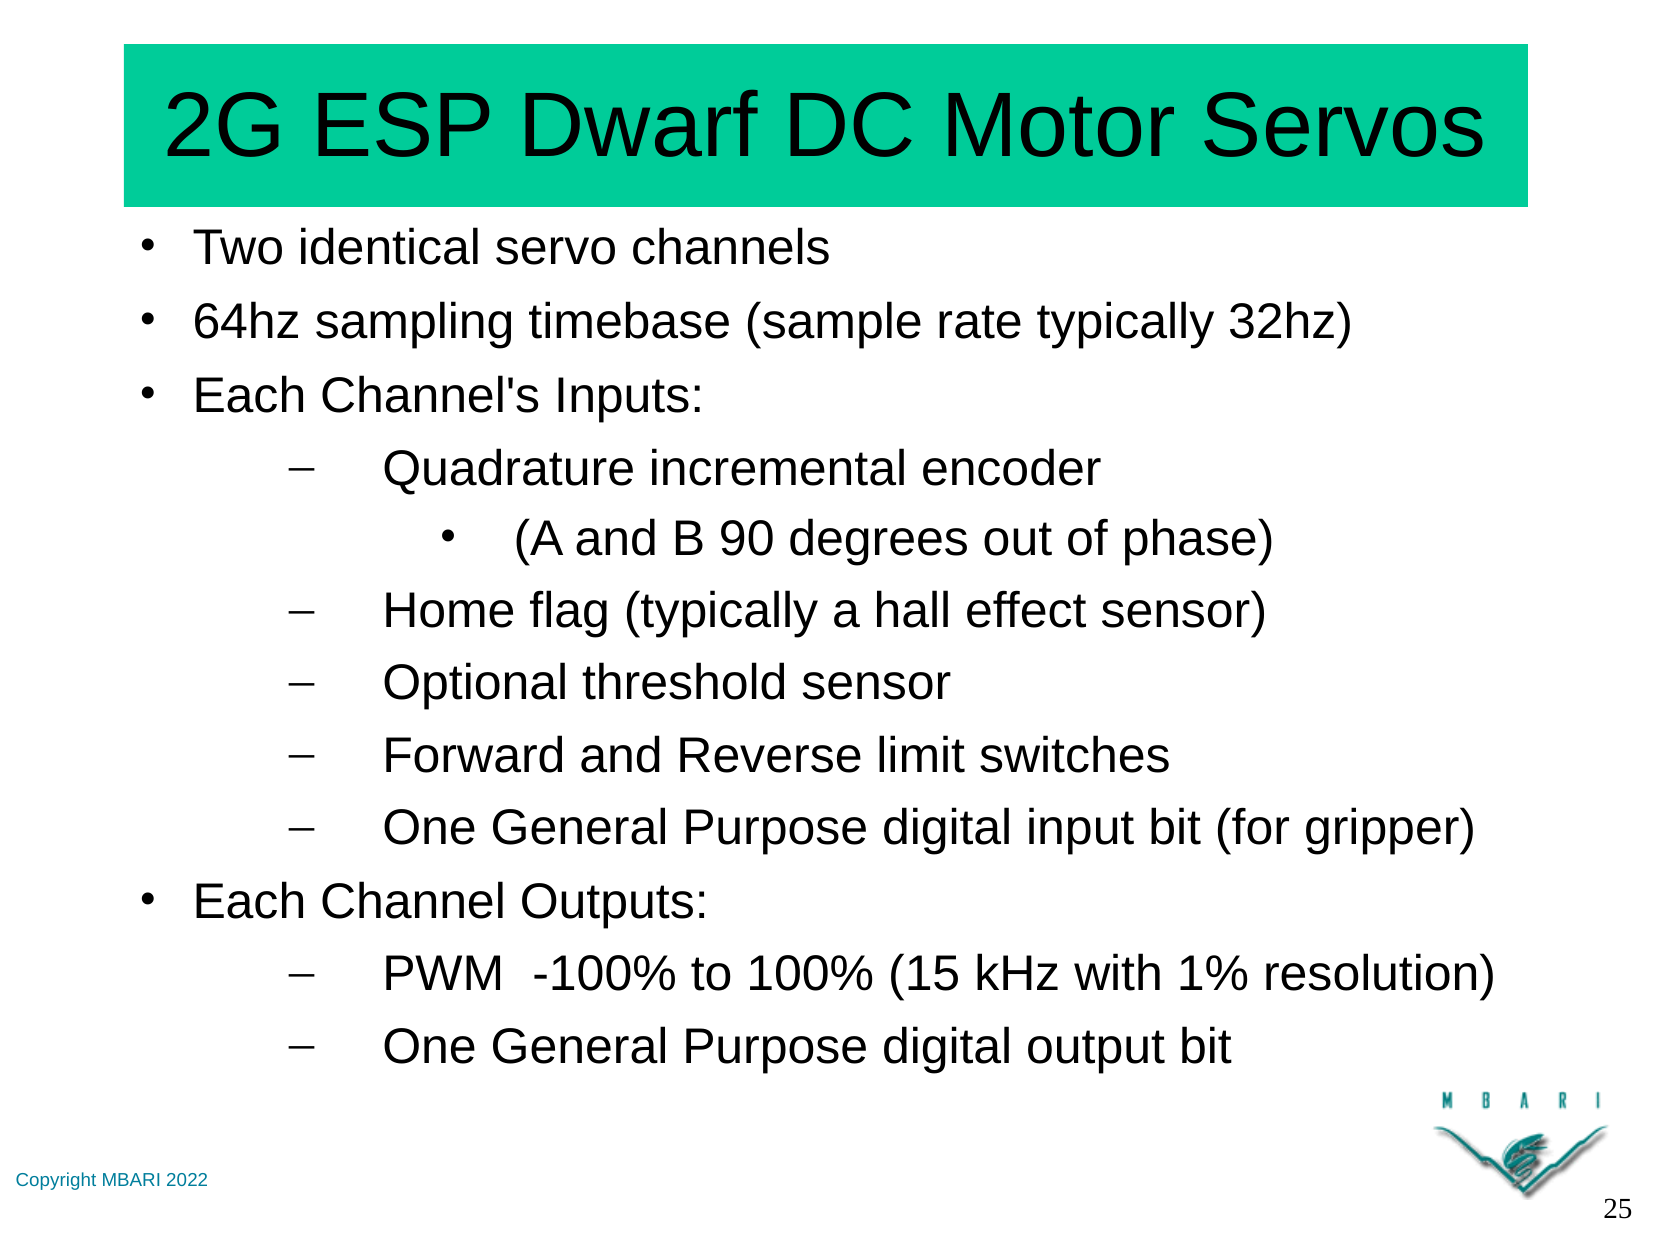

# 2G ESP Dwarf DC Motor Servos
Two identical servo channels
64hz sampling timebase (sample rate typically 32hz)
Each Channel's Inputs:
Quadrature incremental encoder
(A and B 90 degrees out of phase)
Home flag (typically a hall effect sensor)
Optional threshold sensor
Forward and Reverse limit switches
One General Purpose digital input bit (for gripper)
Each Channel Outputs:
PWM -100% to 100% (15 kHz with 1% resolution)
One General Purpose digital output bit